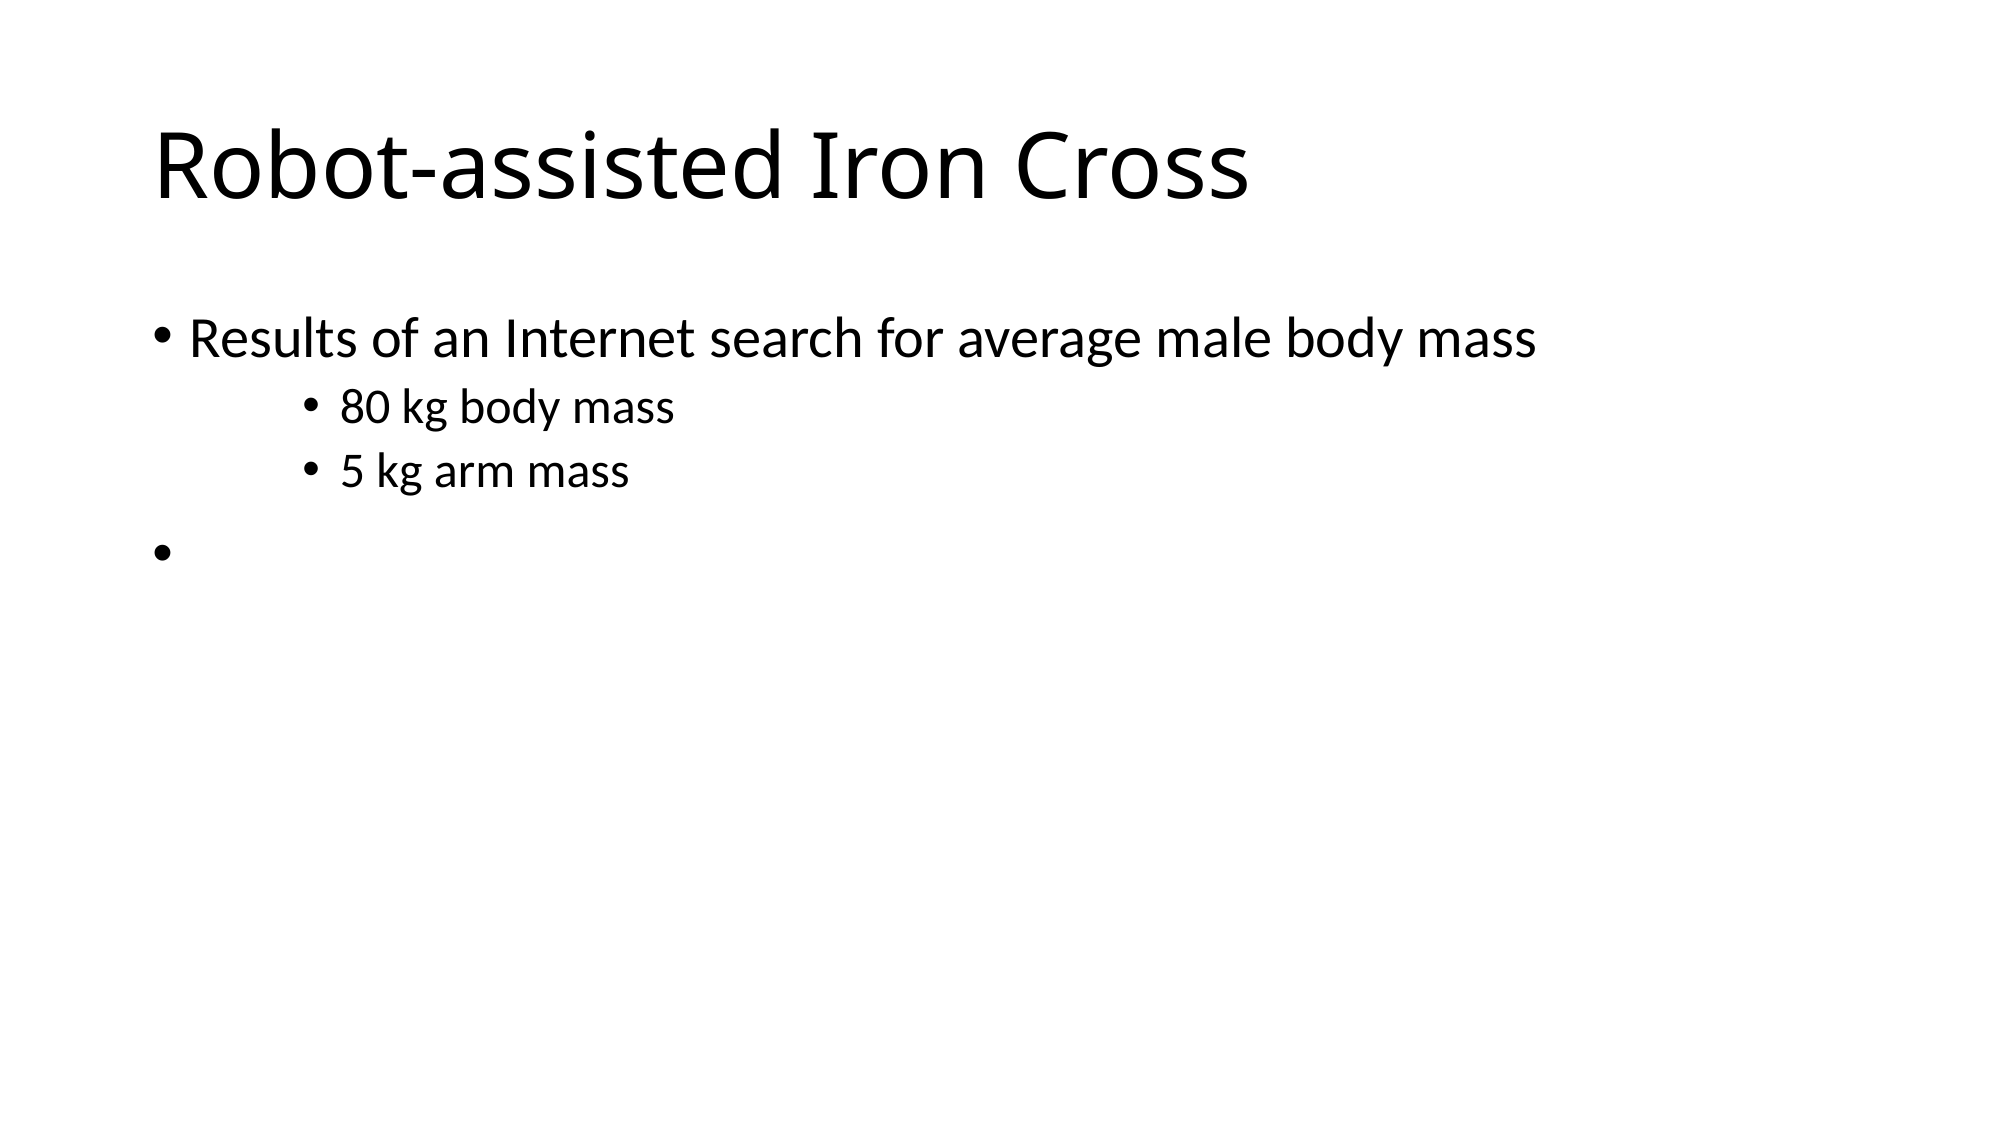

# Robot-assisted Iron Cross
Results of an Internet search for average male body mass
80 kg body mass
5 kg arm mass